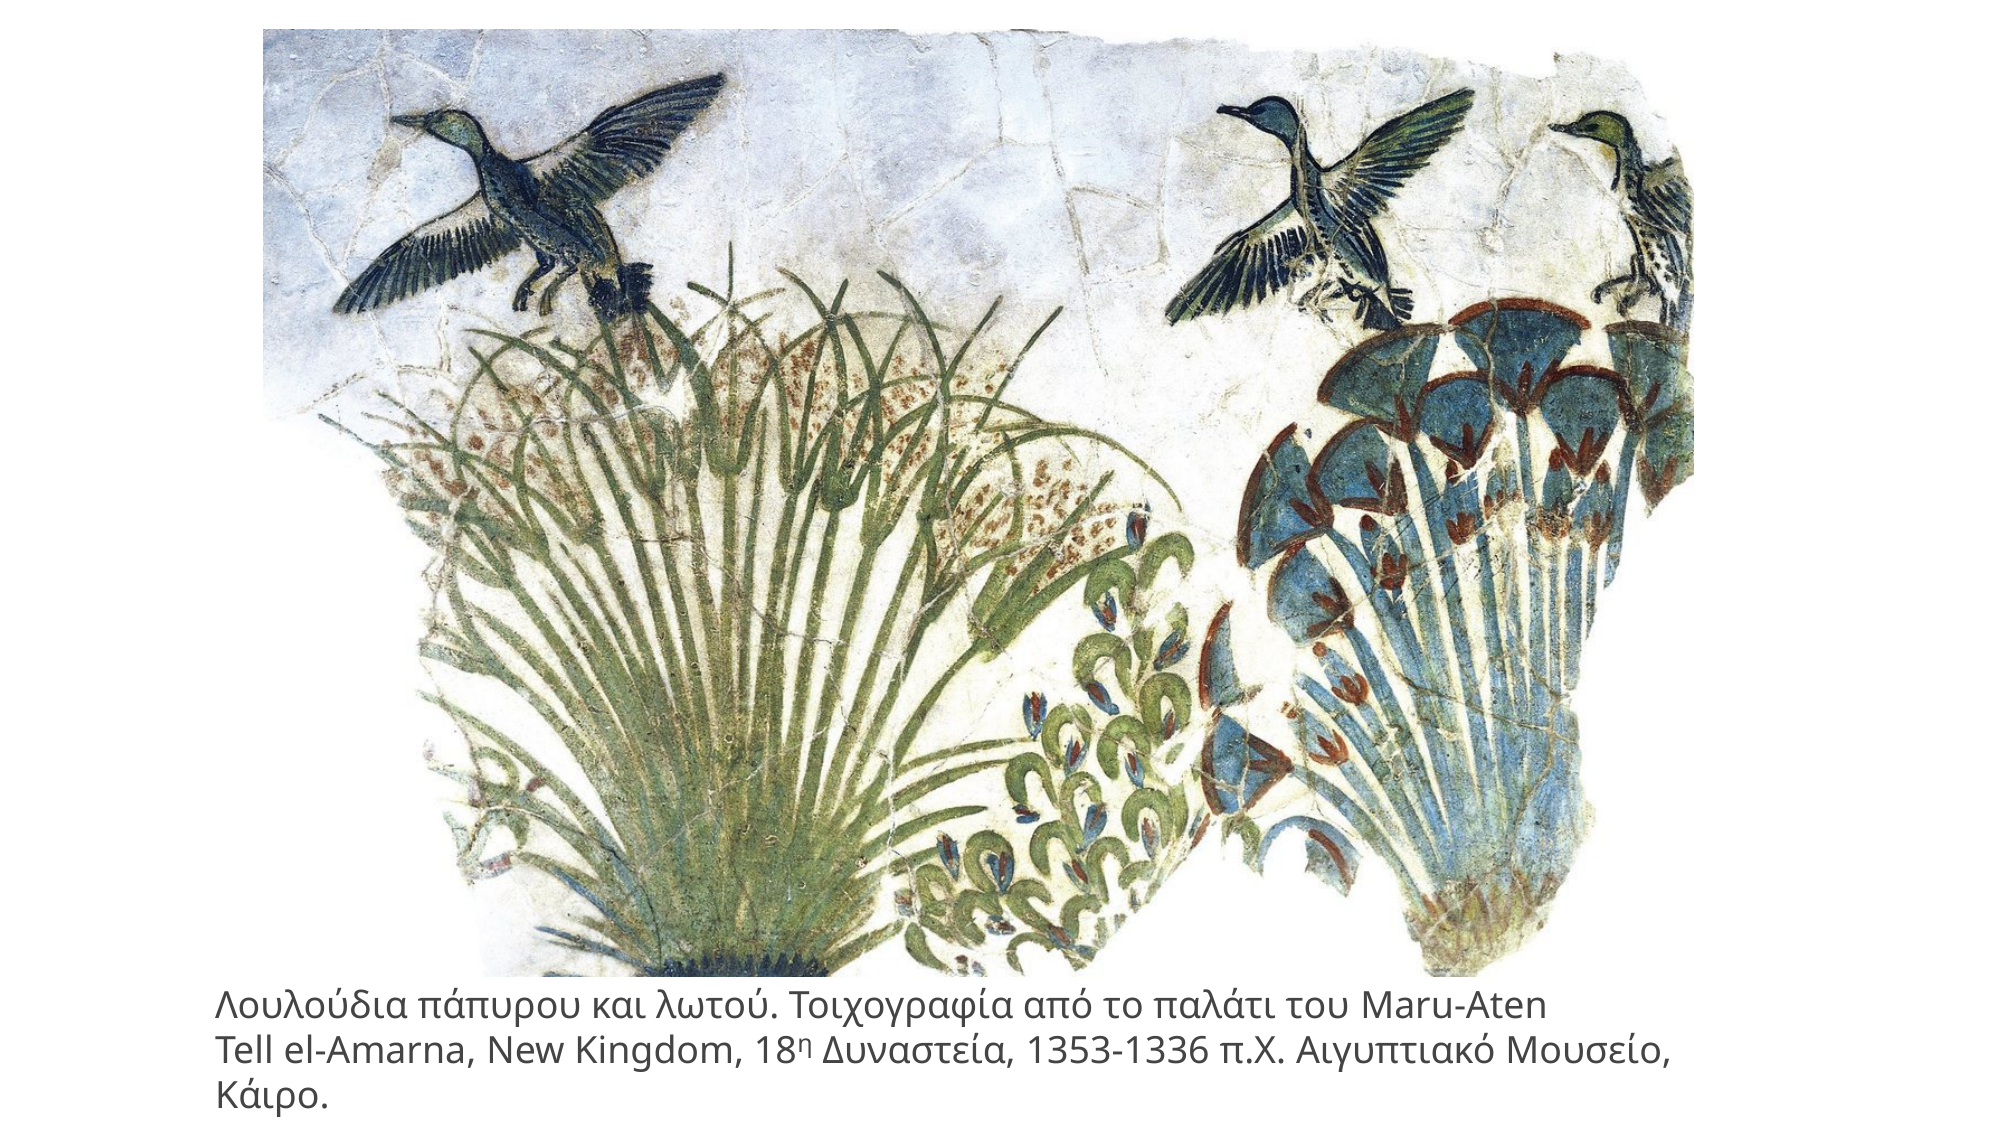

Λουλούδια πάπυρου και λωτού. Τοιχογραφία από το παλάτι του Maru-Aten
Tell el-Amarna, New Kingdom, 18η Δυναστεία, 1353-1336 π.Χ. Αιγυπτιακό Μουσείο, Κάιρο.